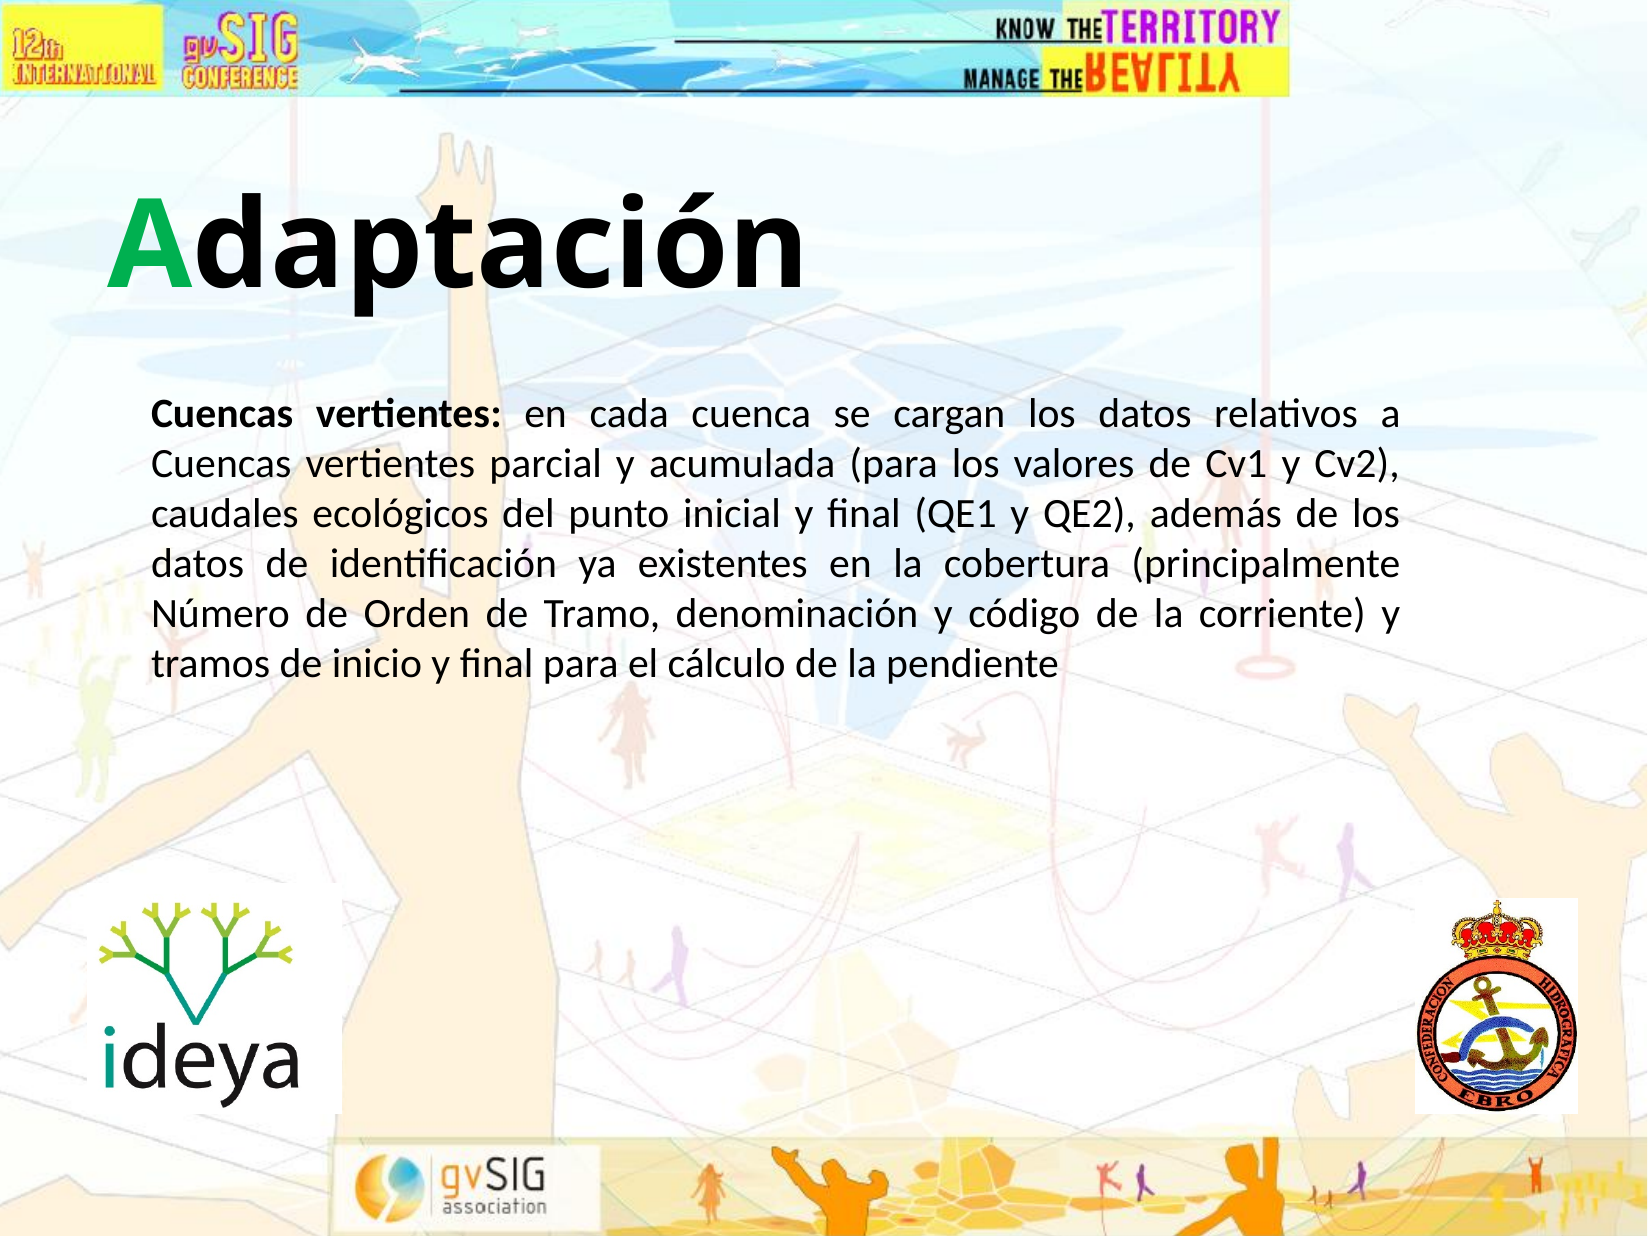

# Adaptación
Cuencas vertientes: en cada cuenca se cargan los datos relativos a Cuencas vertientes parcial y acumulada (para los valores de Cv1 y Cv2), caudales ecológicos del punto inicial y final (QE1 y QE2), además de los datos de identificación ya existentes en la cobertura (principalmente Número de Orden de Tramo, denominación y código de la corriente) y tramos de inicio y final para el cálculo de la pendiente